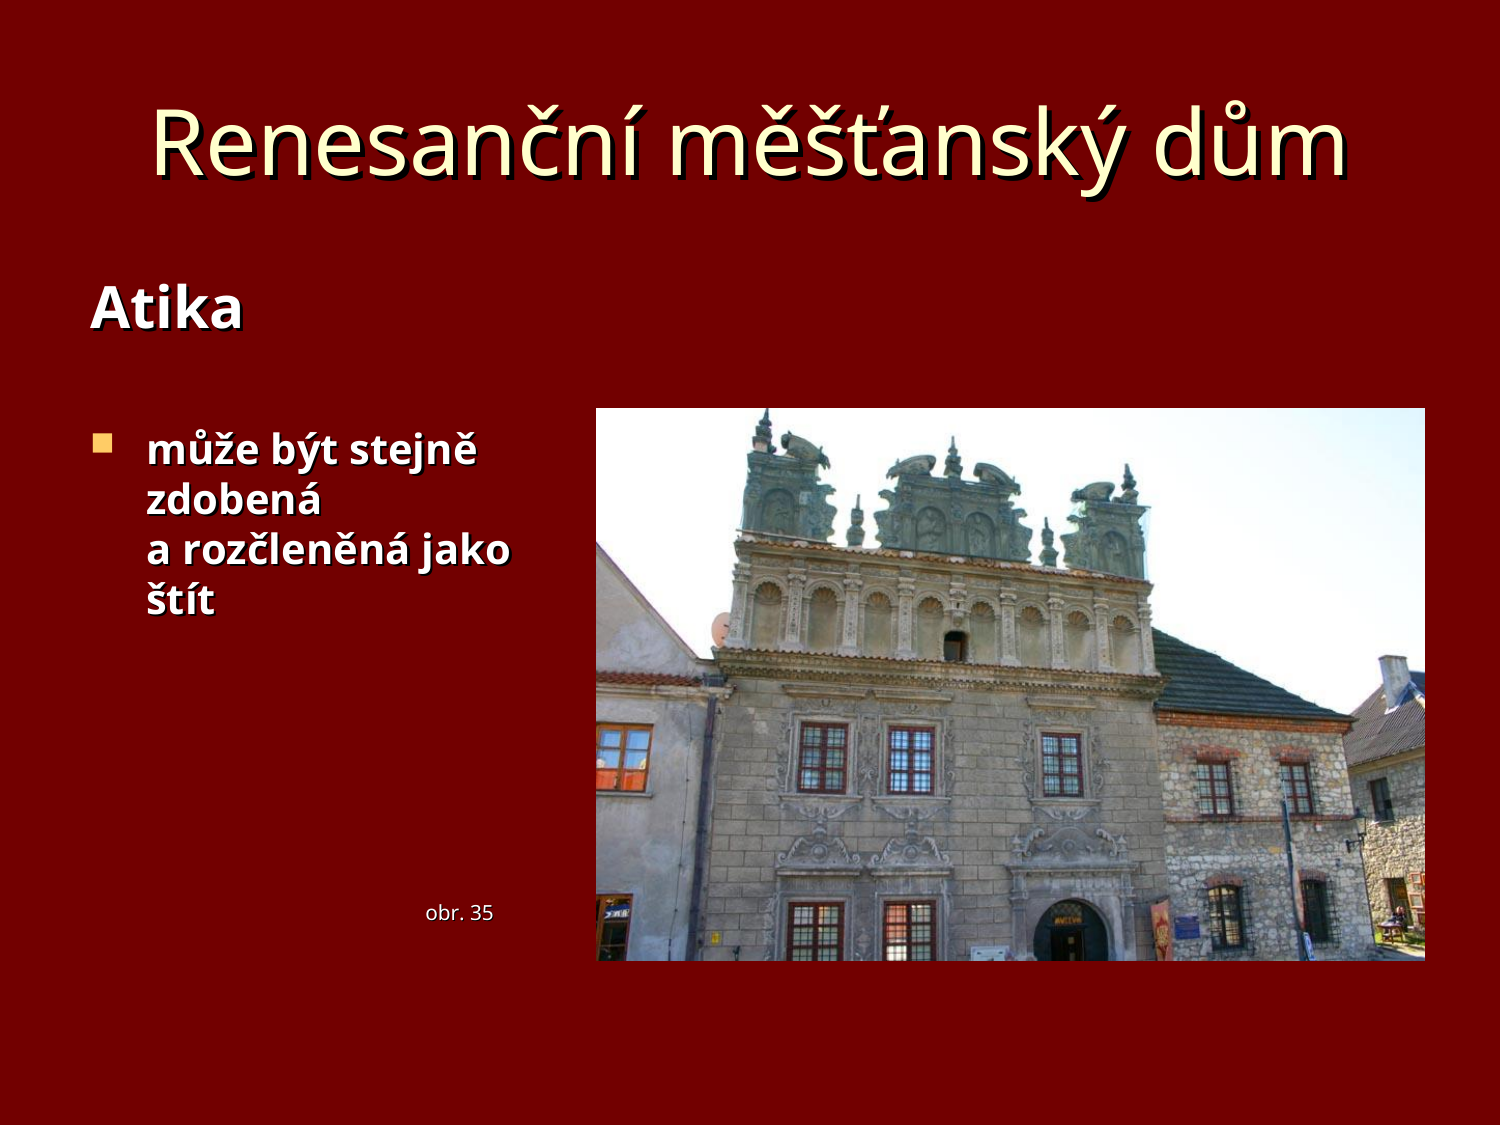

# Renesanční měšťanský dům
Atika
může být stejně zdobená
a rozčleněná jako štít
 obr. 35